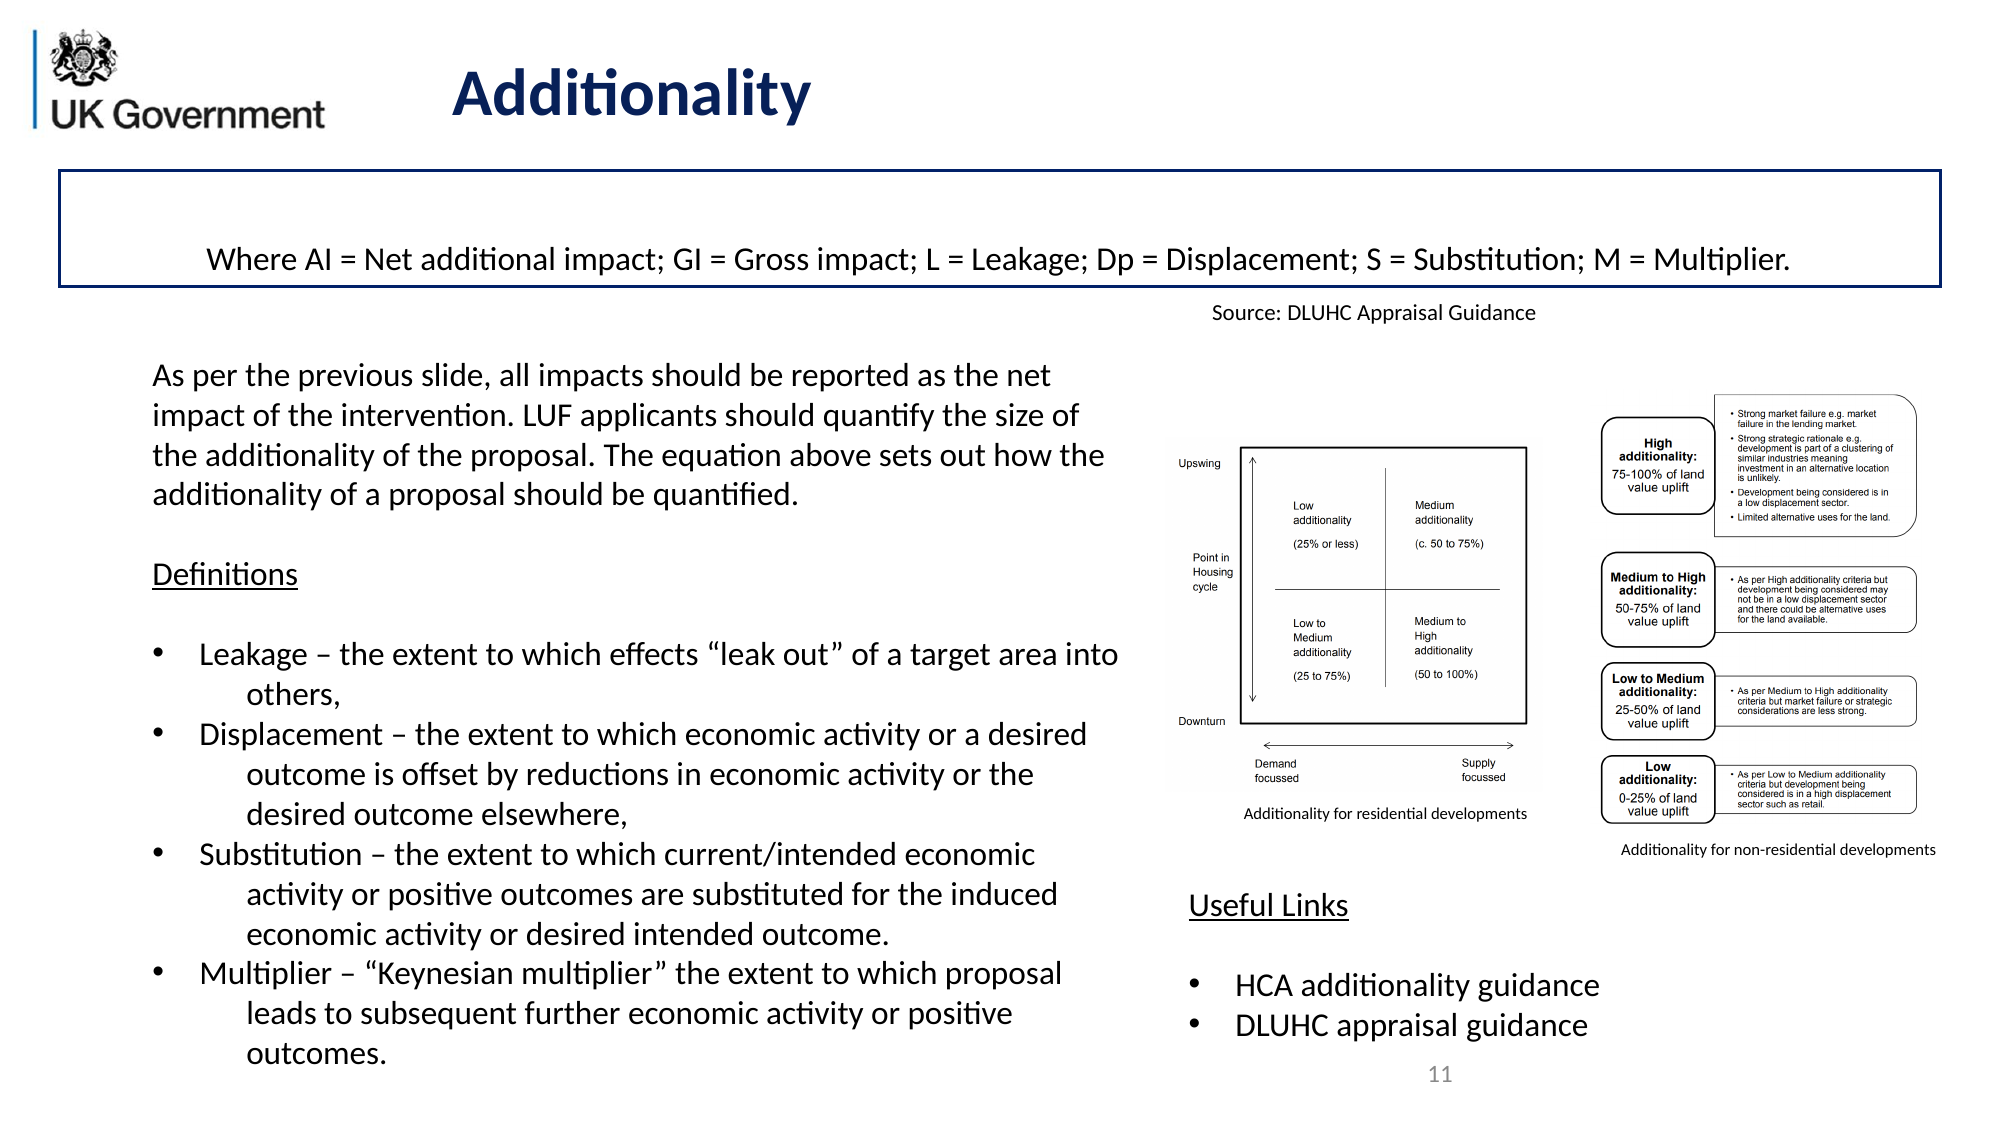

Additionality
Where AI = Net additional impact; GI = Gross impact; L = Leakage; Dp = Displacement; S = Substitution; M = Multiplier.
Source: DLUHC Appraisal Guidance
As per the previous slide, all impacts should be reported as the net impact of the intervention. LUF applicants should quantify the size of the additionality of the proposal. The equation above sets out how the additionality of a proposal should be quantified.
Definitions
Leakage – the extent to which effects “leak out” of a target area into others,
Displacement – the extent to which economic activity or a desired outcome is offset by reductions in economic activity or the desired outcome elsewhere,
Substitution – the extent to which current/intended economic activity or positive outcomes are substituted for the induced economic activity or desired intended outcome.
Multiplier – “Keynesian multiplier” the extent to which proposal leads to subsequent further economic activity or positive outcomes.
Additionality for residential developments
Additionality for non-residential developments
Useful Links
HCA additionality guidance
DLUHC appraisal guidance
1